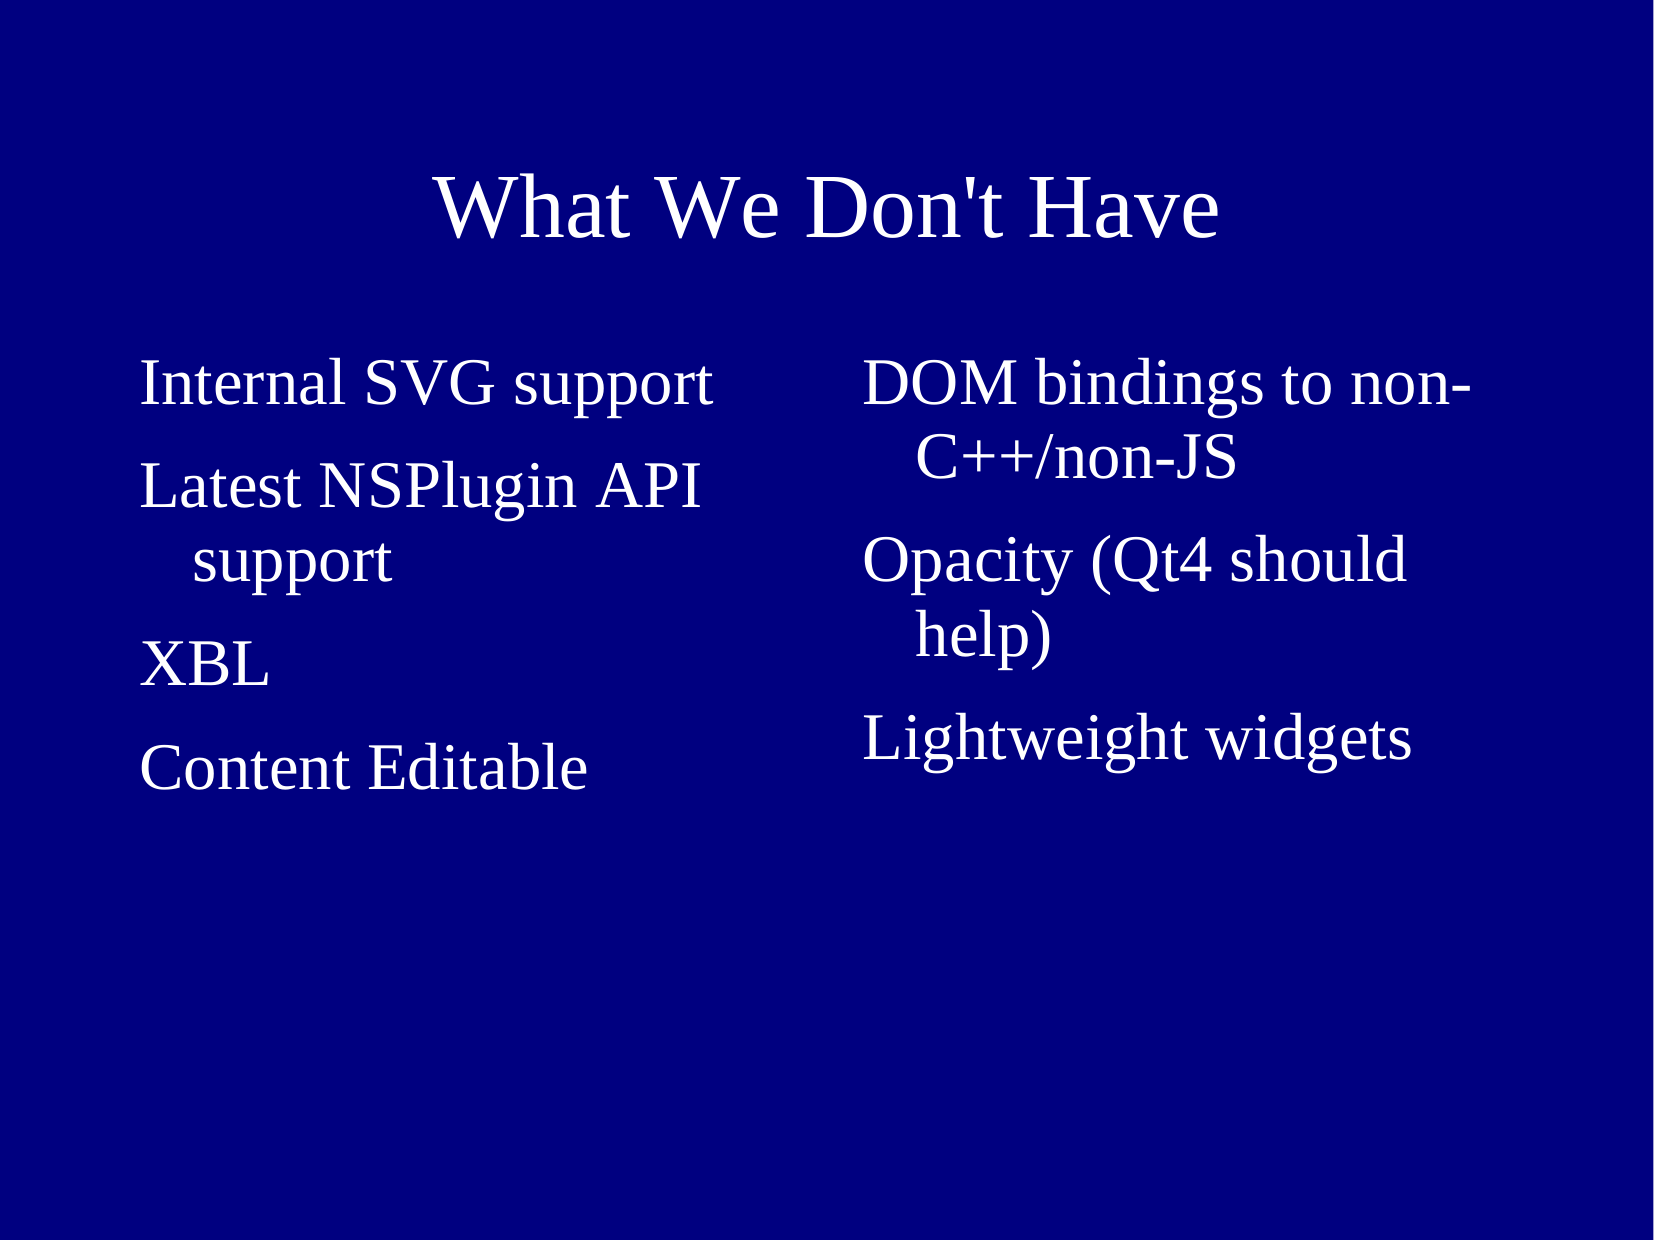

# What We Don't Have
Internal SVG support
Latest NSPlugin API support
XBL
Content Editable
DOM bindings to non-C++/non-JS
Opacity (Qt4 should help)
Lightweight widgets